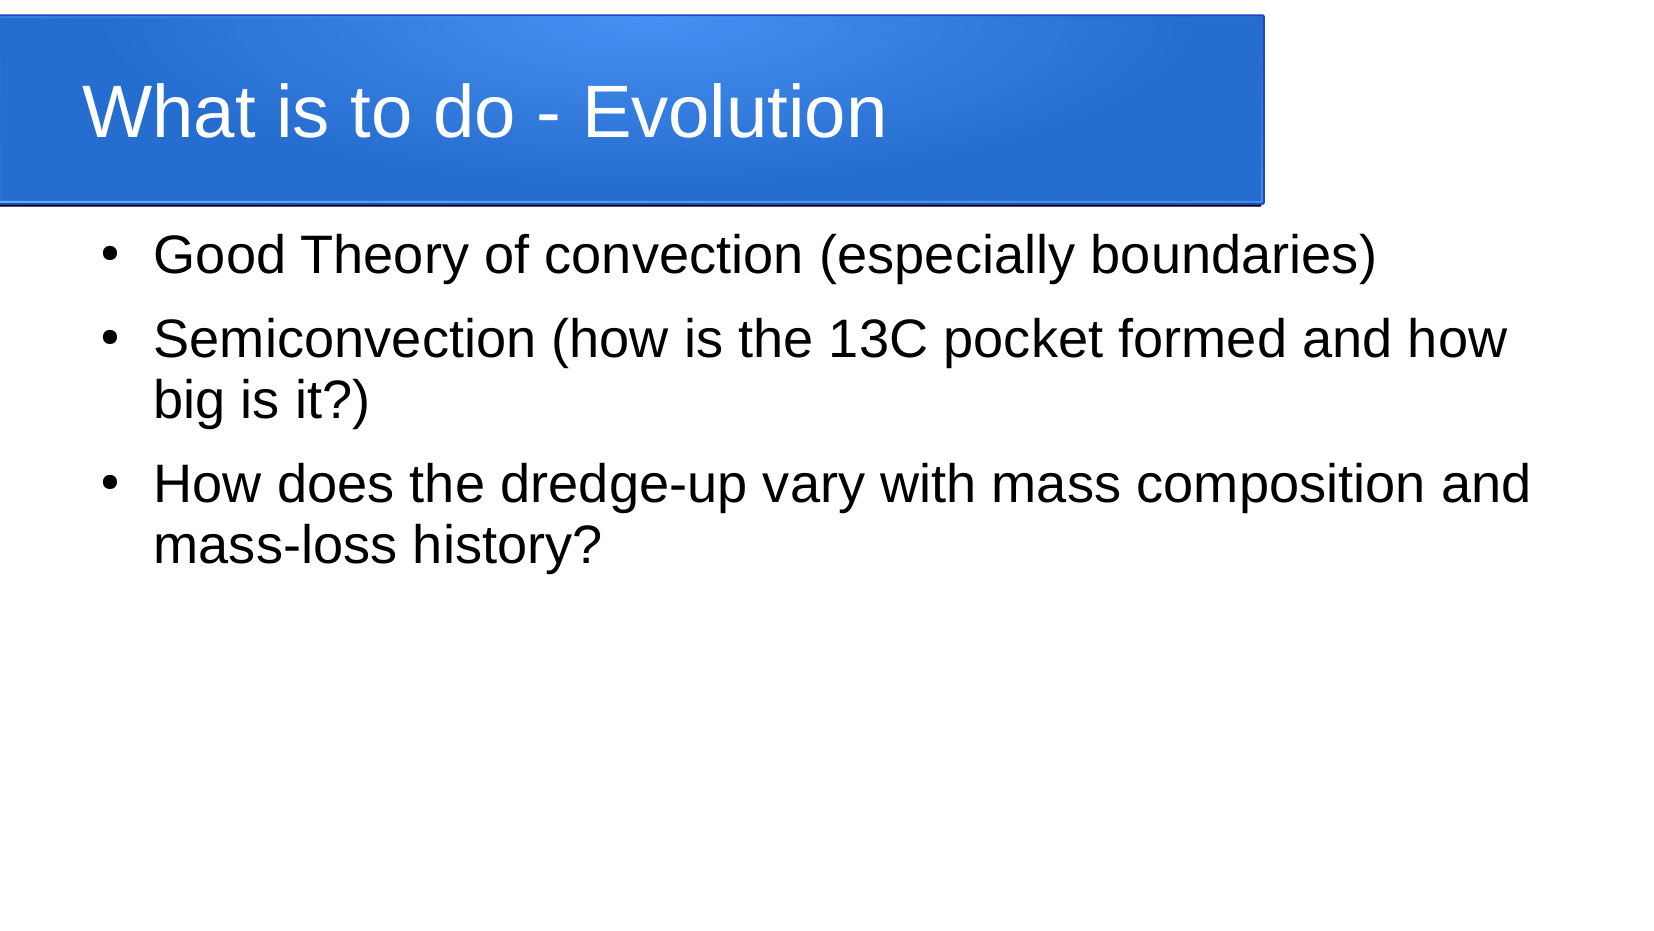

# What is to do - Evolution
Good Theory of convection (especially boundaries)
Semiconvection (how is the 13C pocket formed and how big is it?)
How does the dredge-up vary with mass composition and mass-loss history?